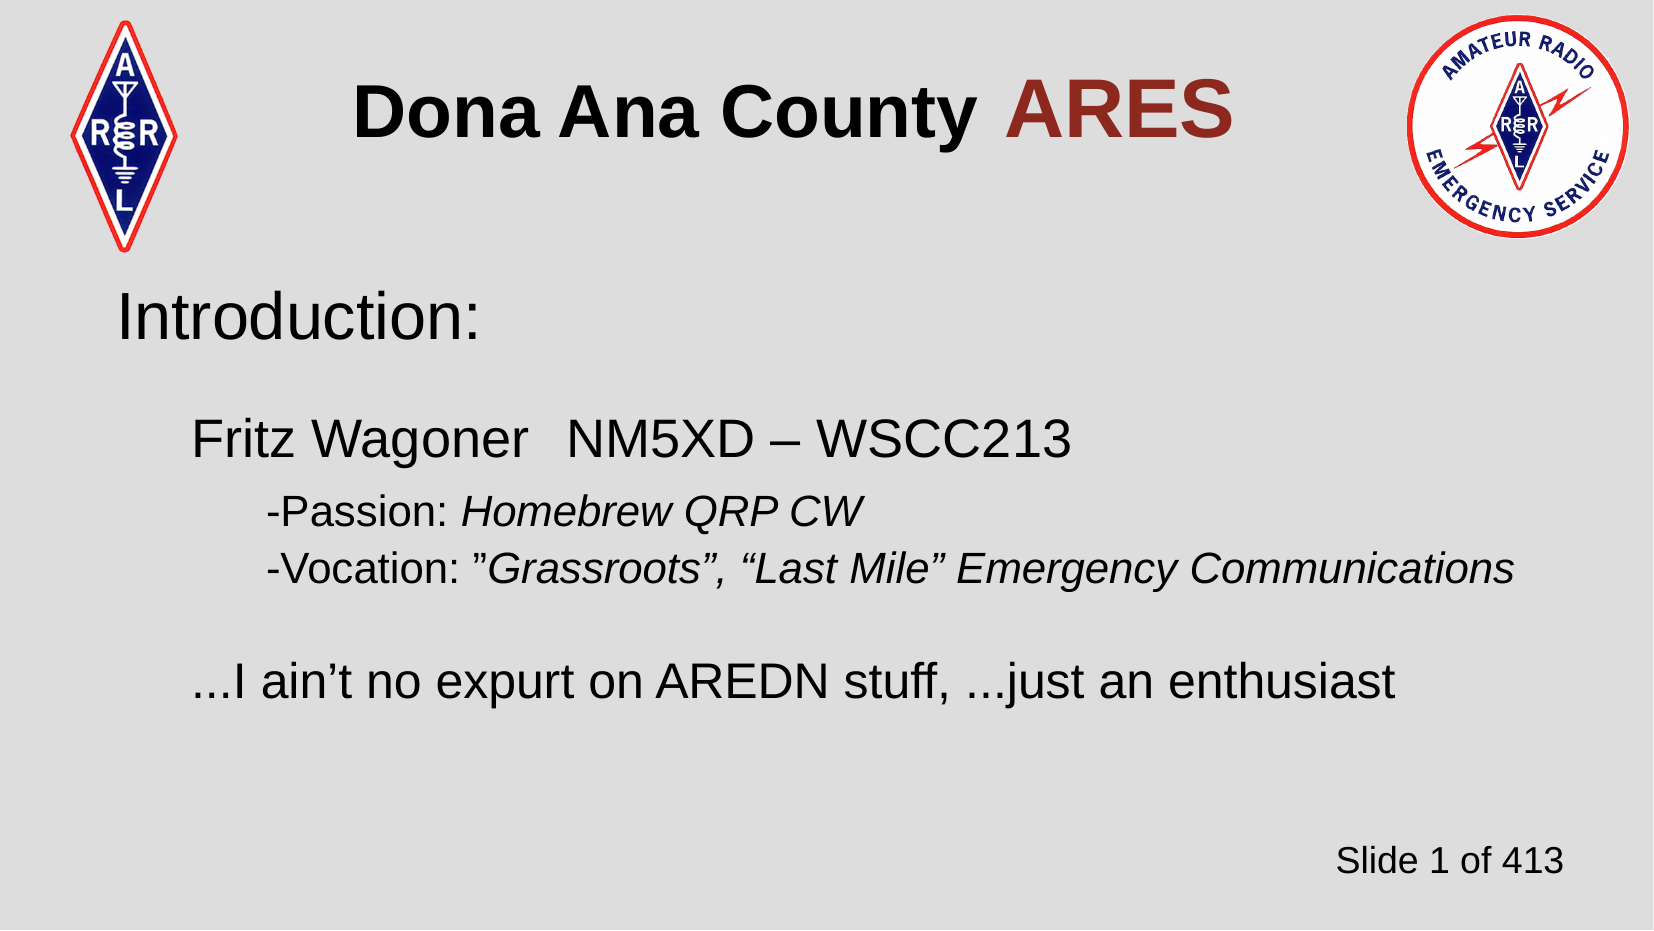

# Dona Ana County ARES
Introduction:
	Fritz Wagoner	NM5XD – WSCC213
		-Passion: Homebrew QRP CW
		-Vocation: ”Grassroots”, “Last Mile” Emergency Communications
	...I ain’t no expurt on AREDN stuff, ...just an enthusiast
Slide 1 of 413